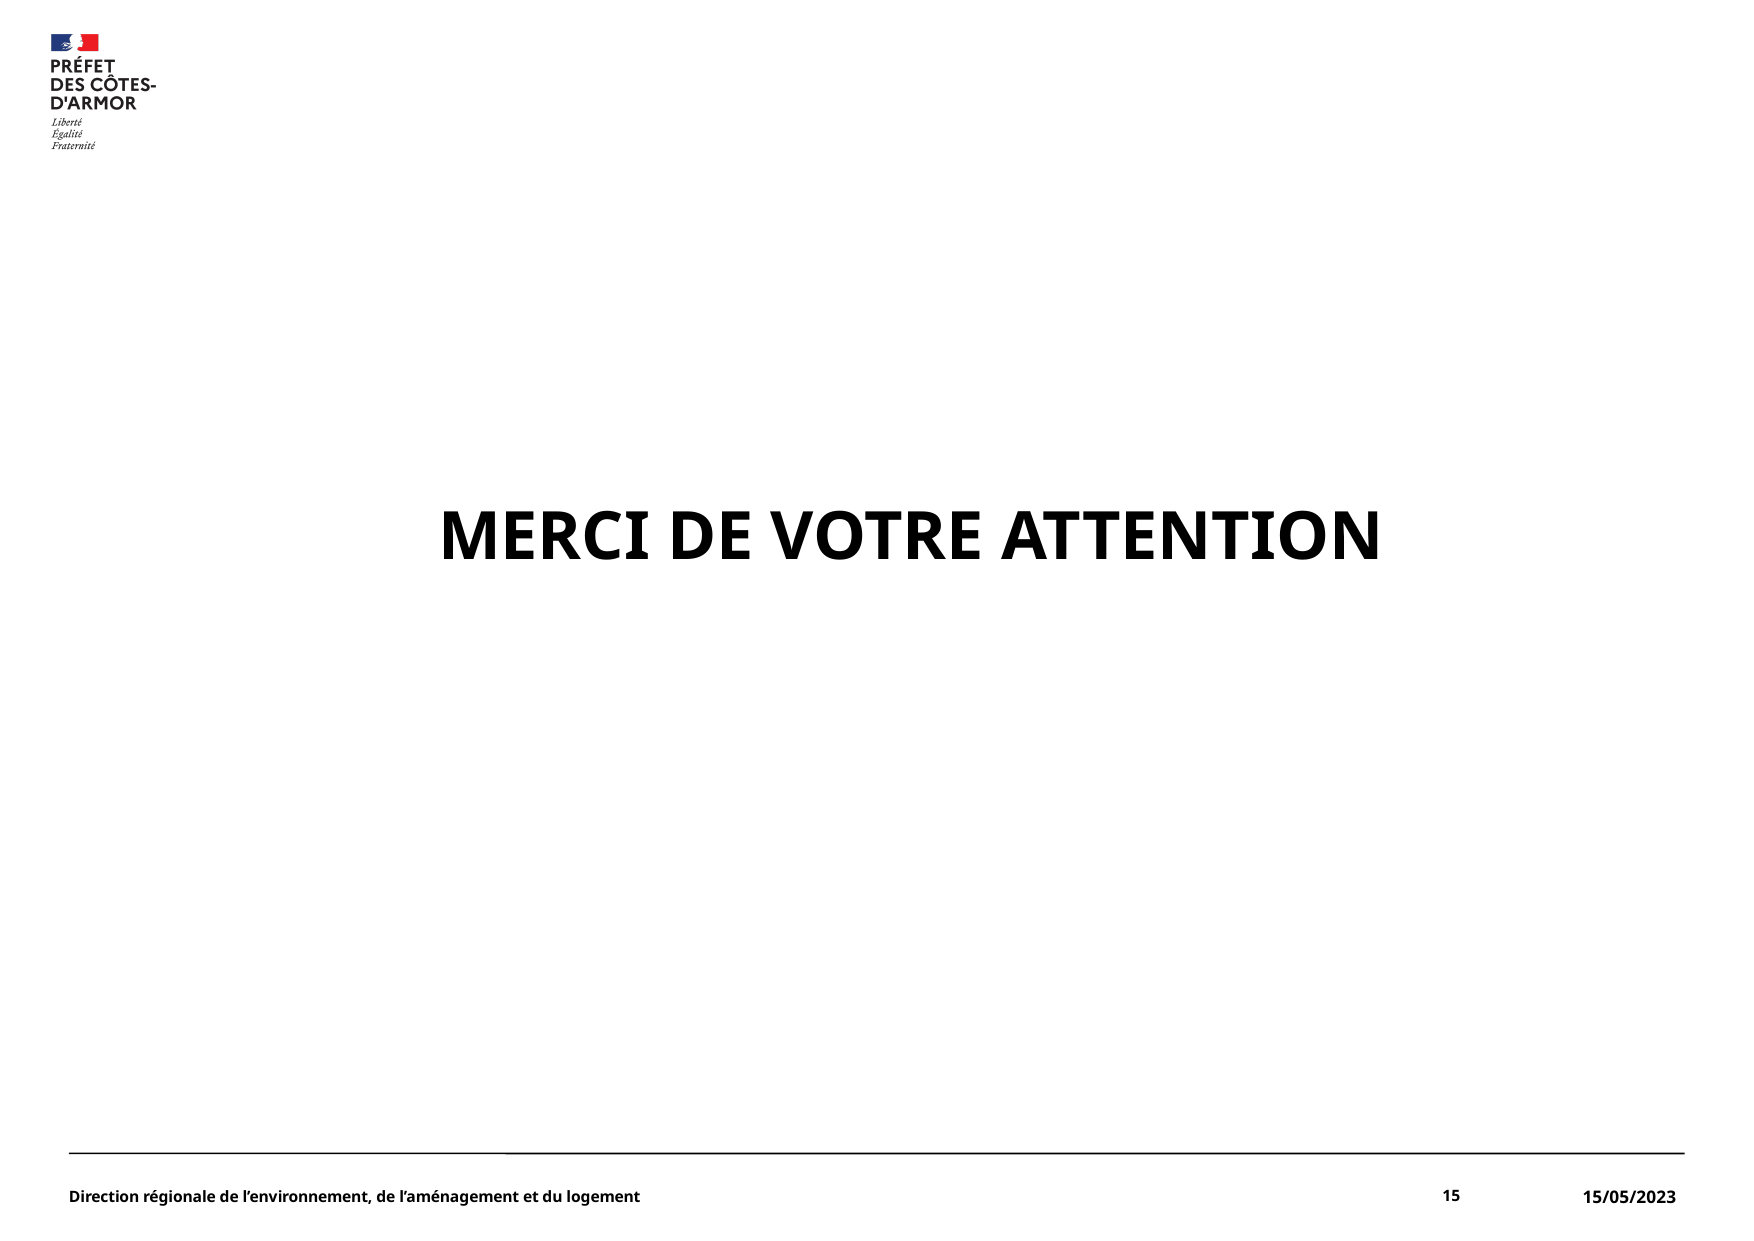

# MERCI DE VOTRE ATTENTION
Direction régionale de l’environnement, de l’aménagement et du logement de Bretagne
15